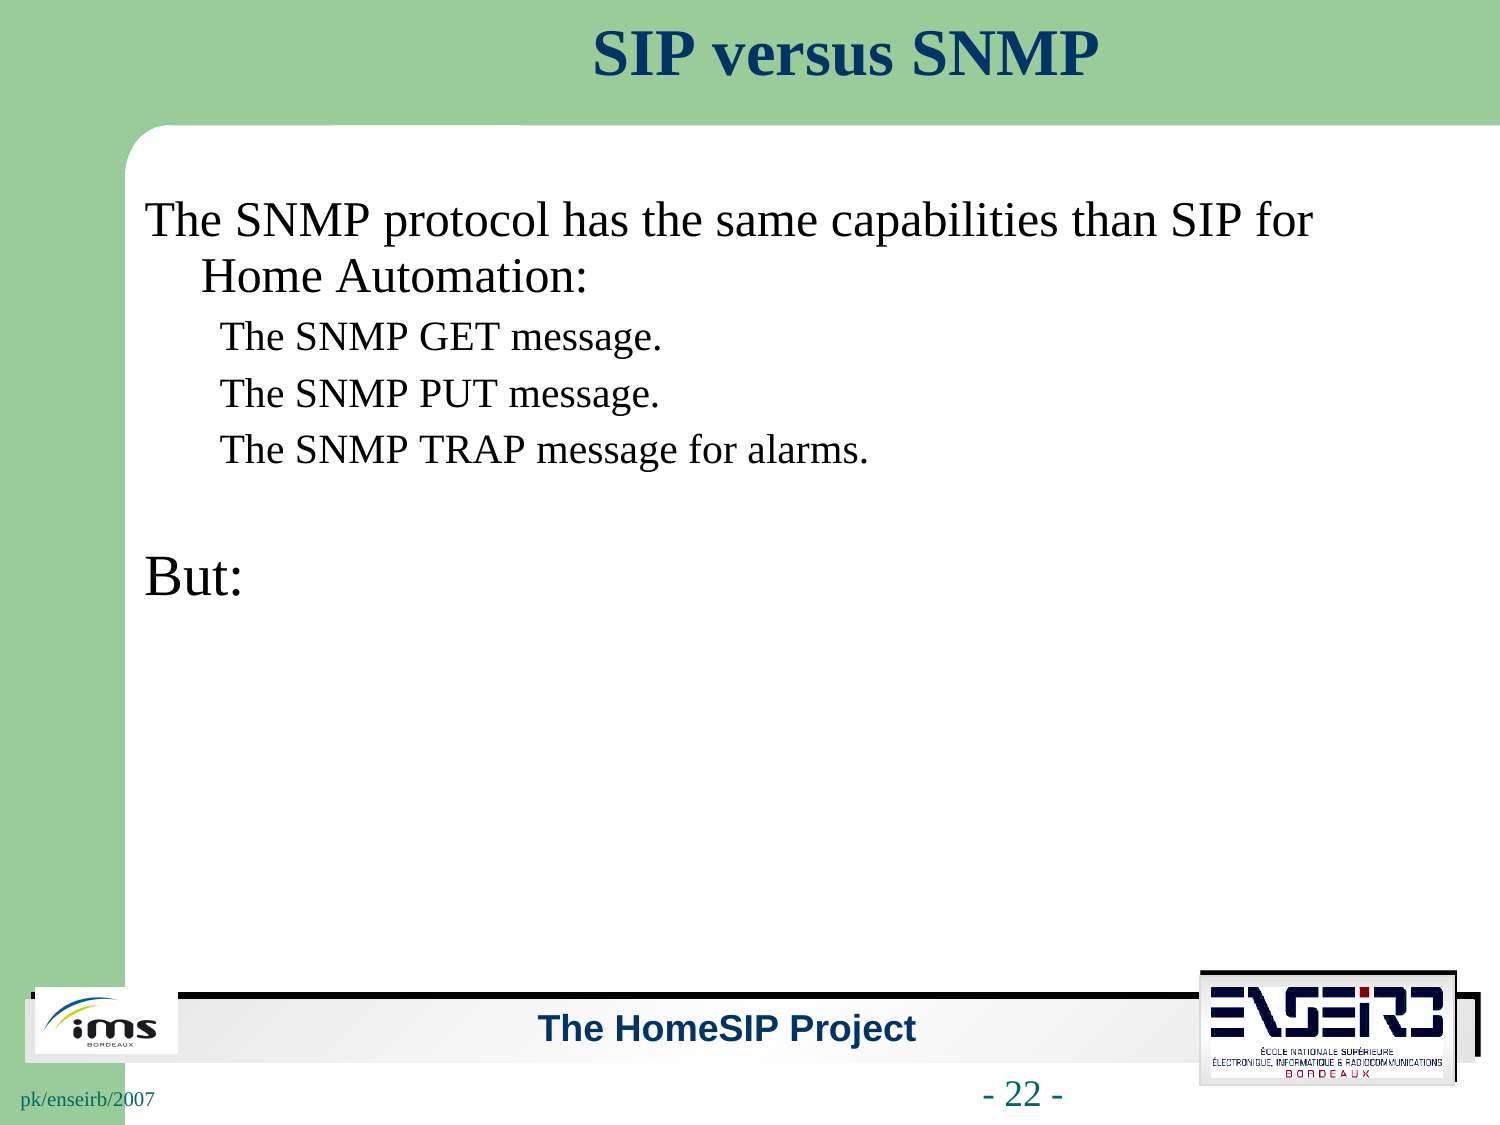

SIP versus SNMP
The SNMP protocol has the same capabilities than SIP for Home Automation:
The SNMP GET message.
The SNMP PUT message.
The SNMP TRAP message for alarms.
But: